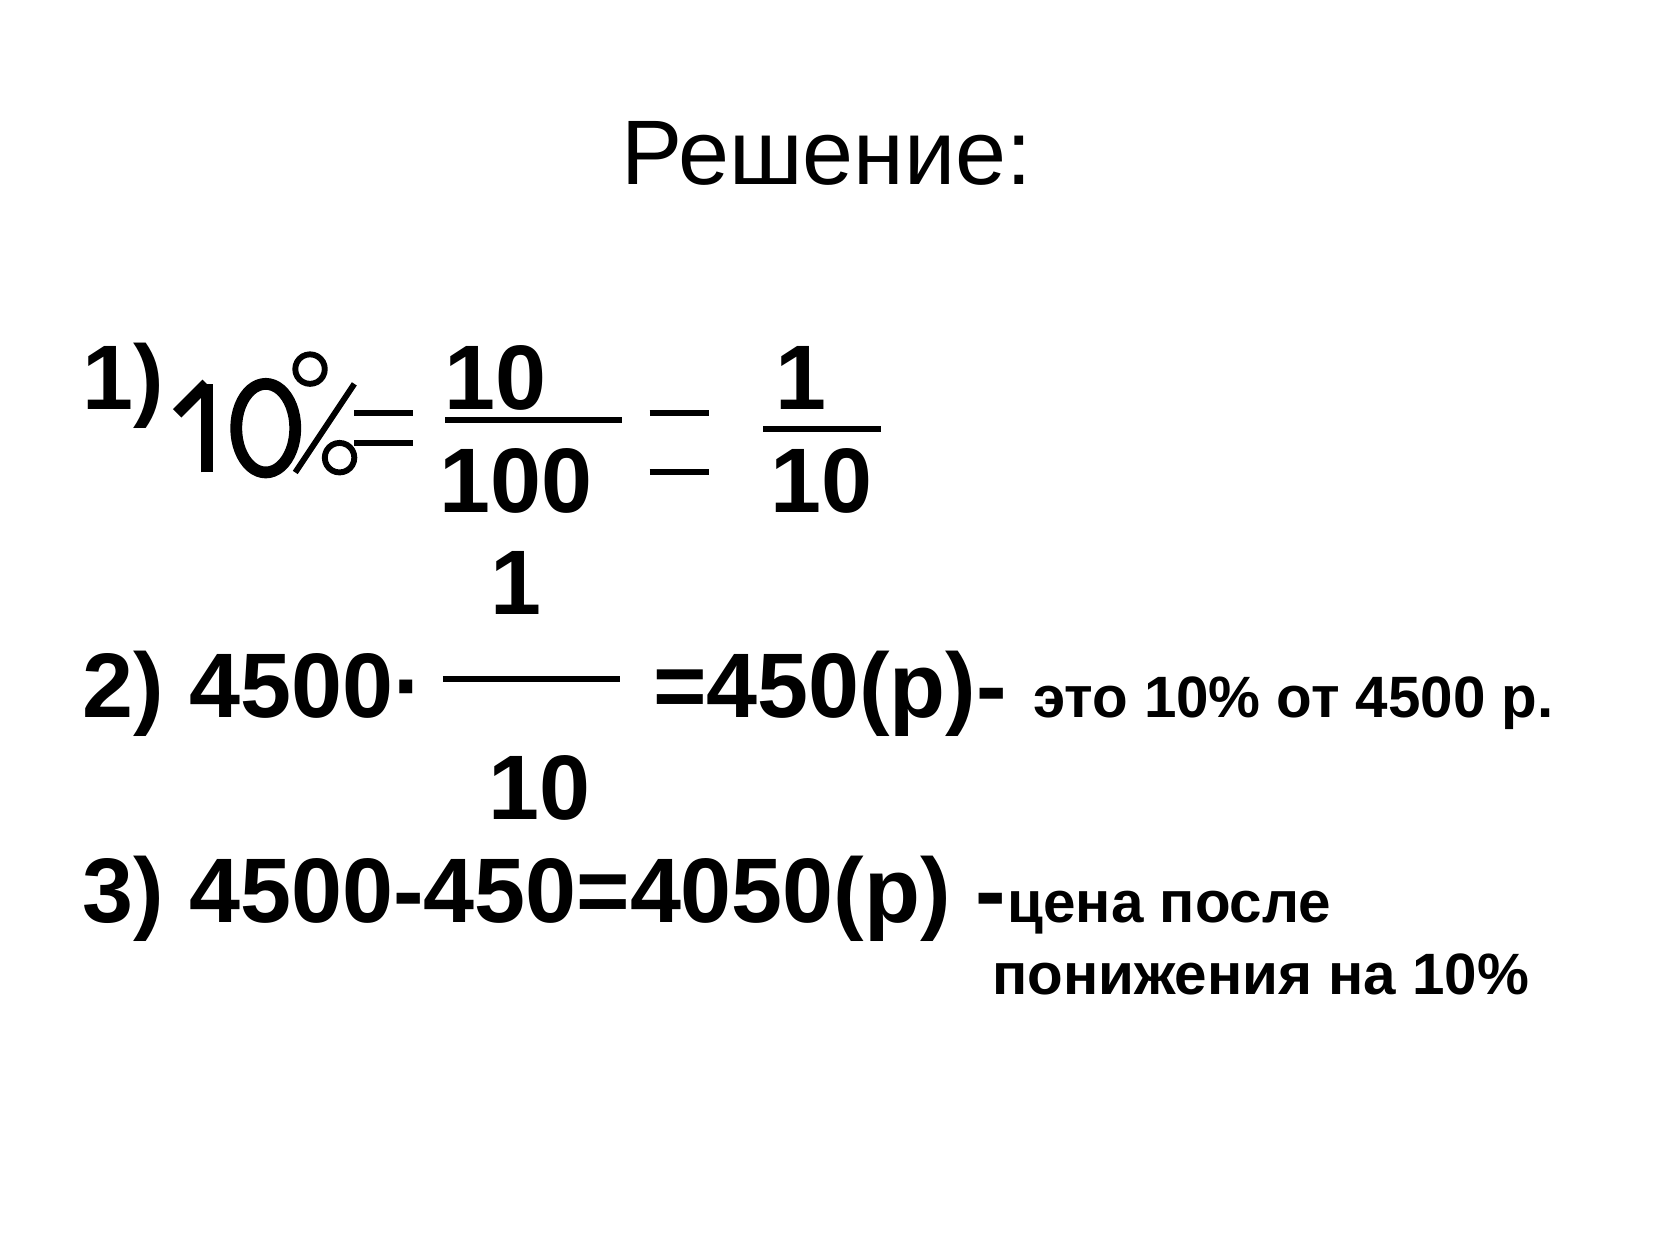

# Решение:
1) 10 1
 100 10
 1
2) 4500· =450(р)- это 10% от 4500 р.
 10
3) 4500-450=4050(р) -цена после
 понижения на 10%